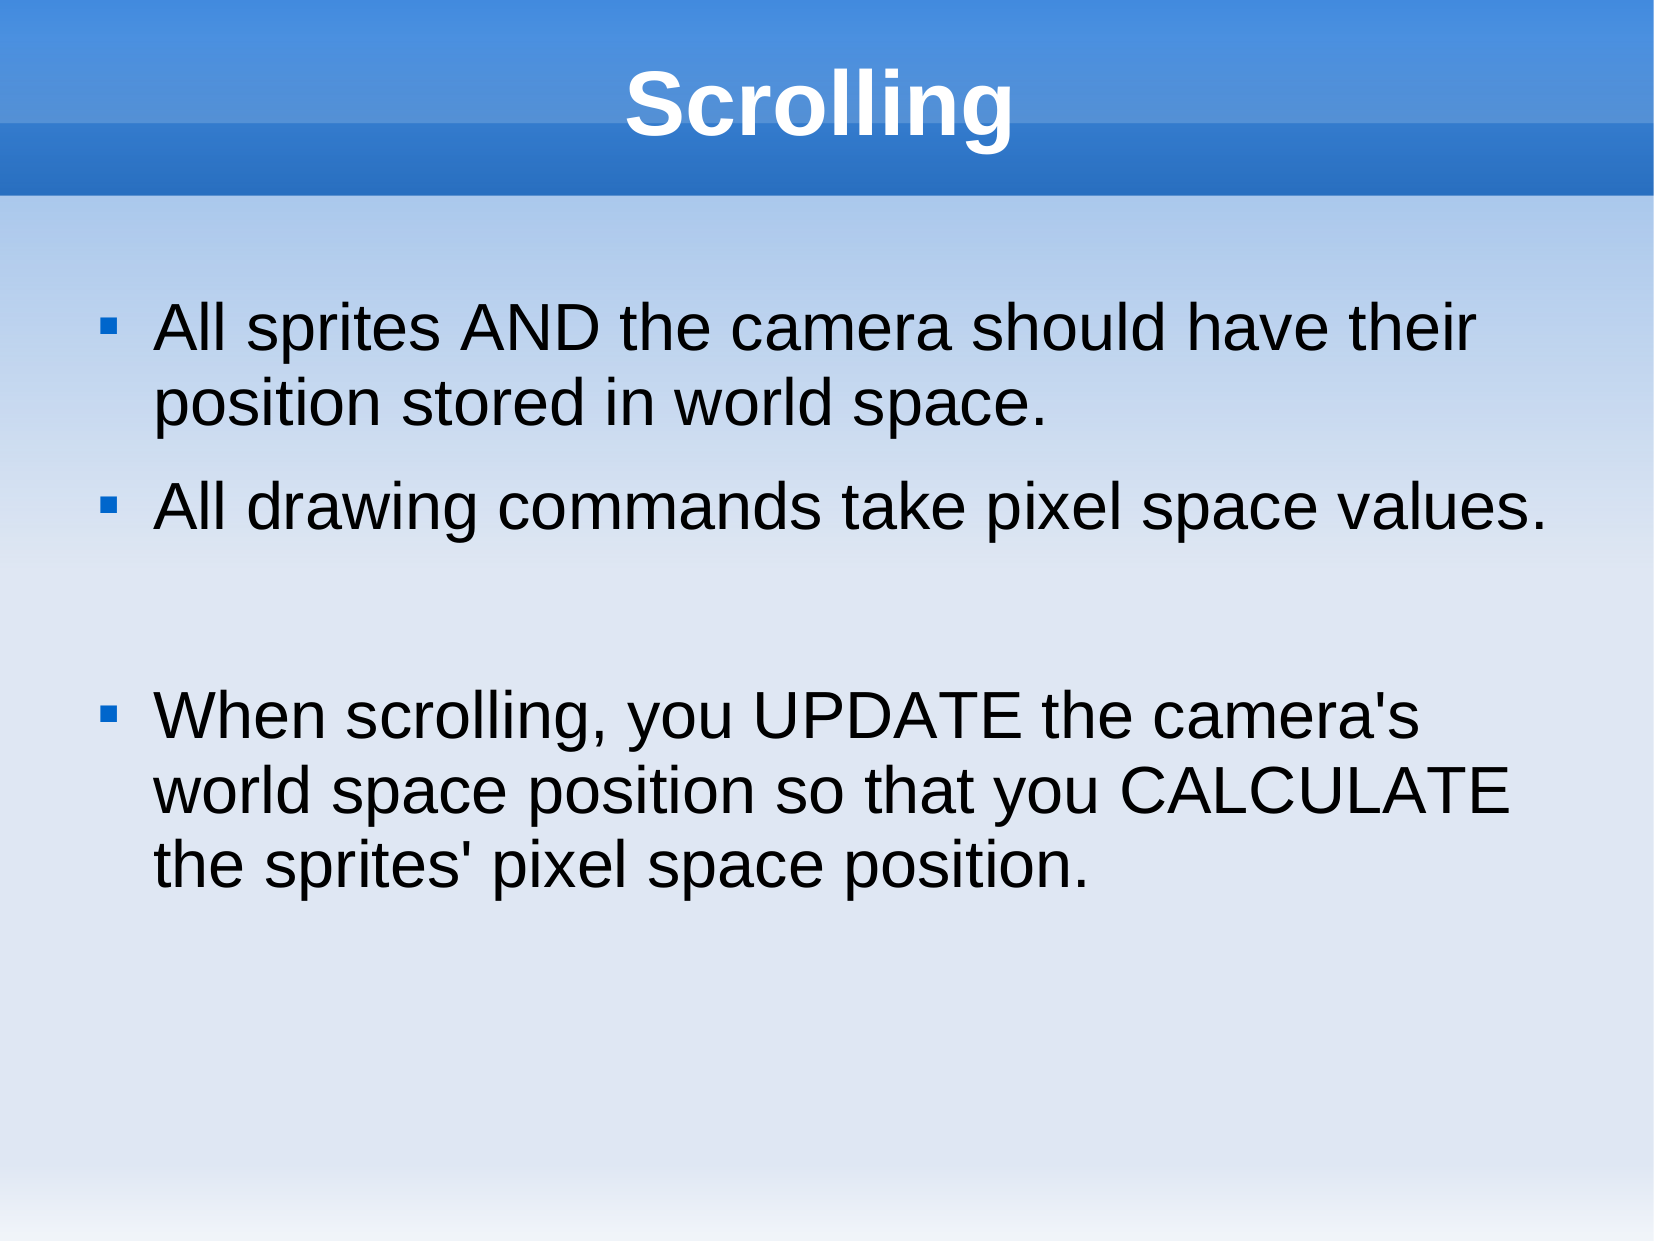

# Scrolling
All sprites AND the camera should have their position stored in world space.
All drawing commands take pixel space values.
When scrolling, you UPDATE the camera's world space position so that you CALCULATE the sprites' pixel space position.